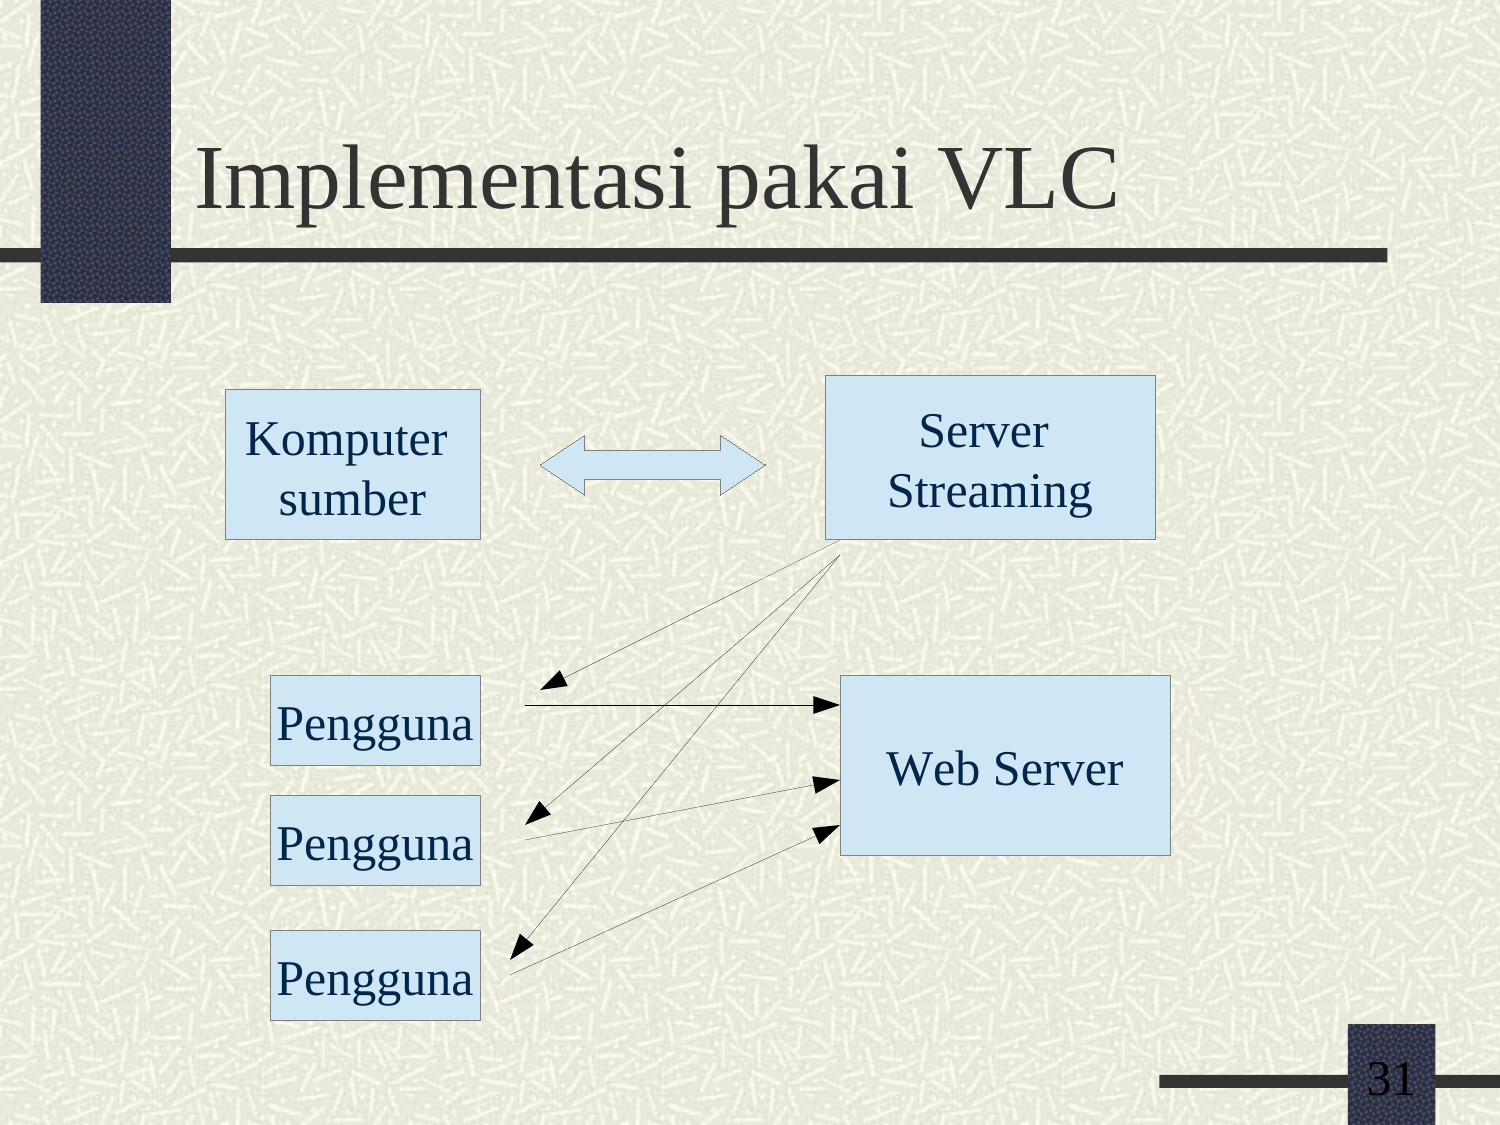

# Implementasi pakai VLC
Server
Streaming
Komputer
sumber
Pengguna
Web Server
Pengguna
Pengguna
31